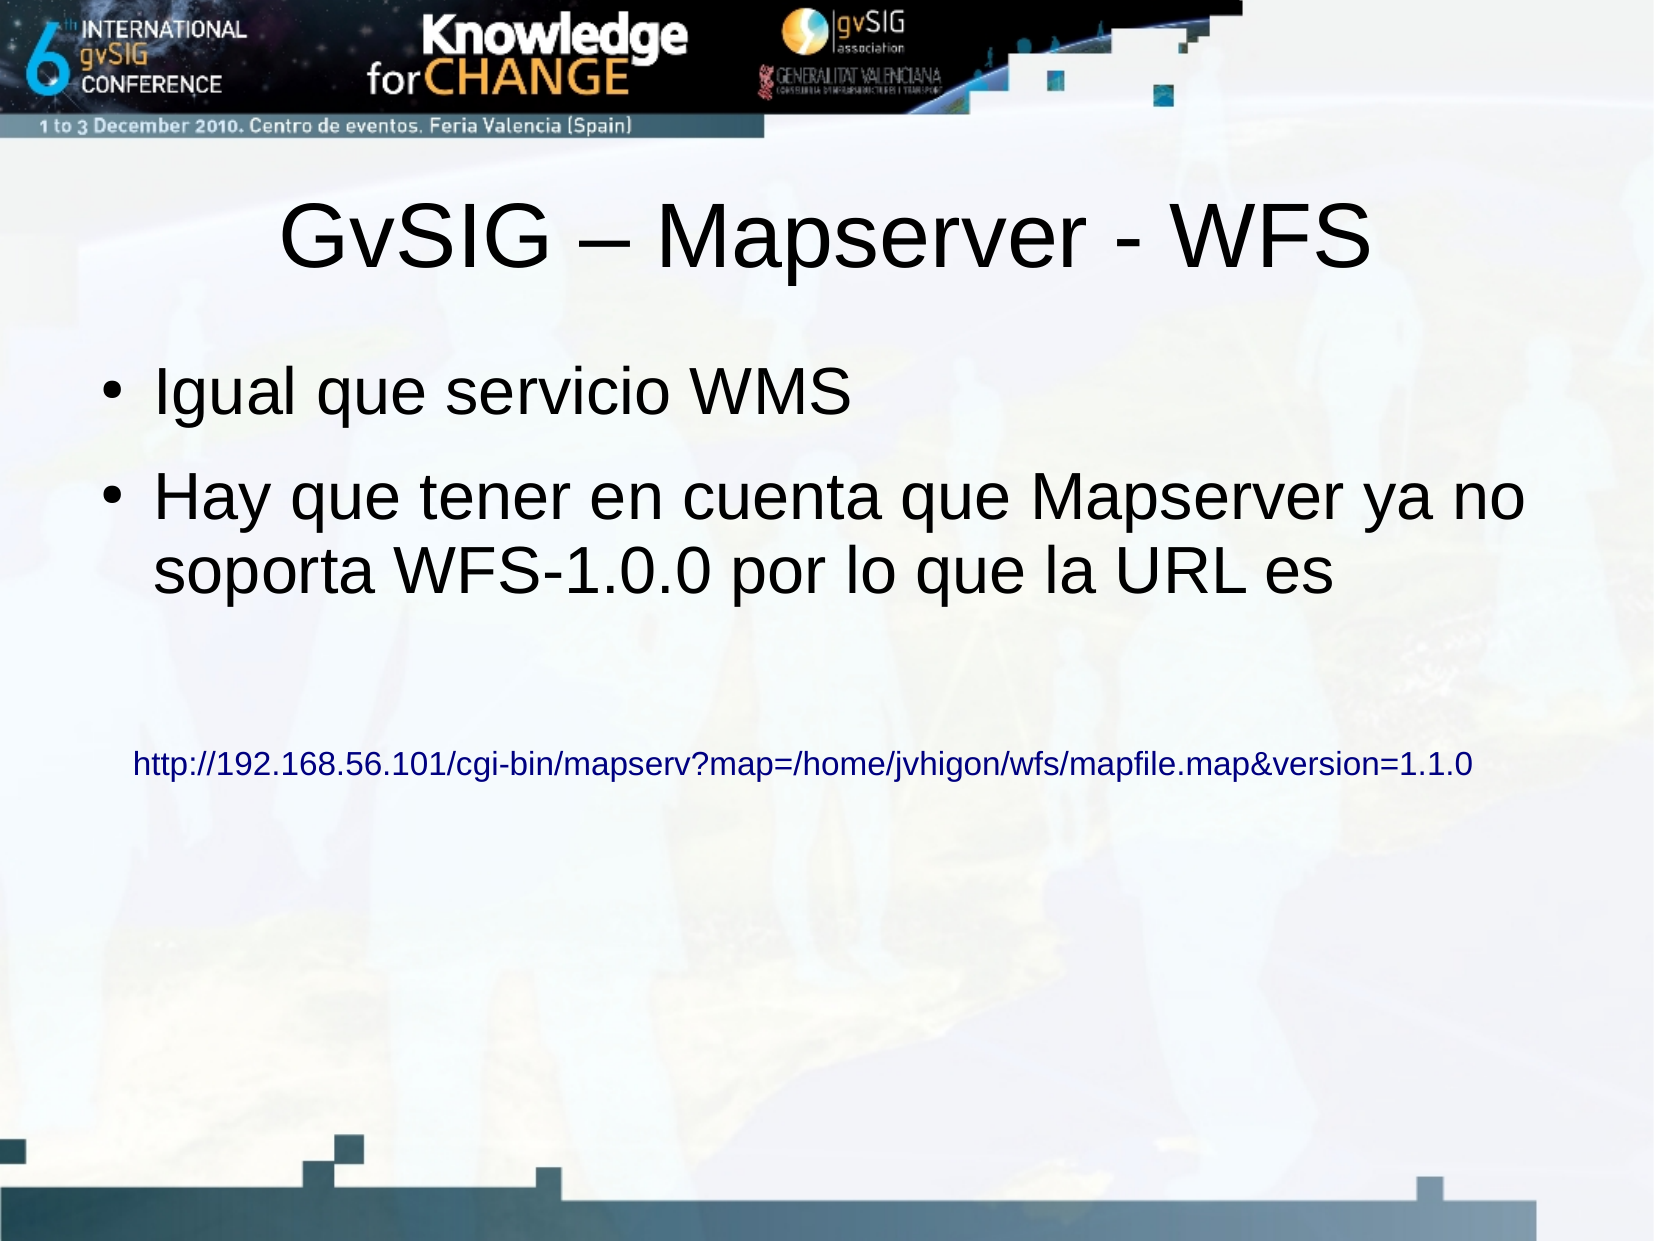

# GvSIG – Mapserver - WFS
Igual que servicio WMS
Hay que tener en cuenta que Mapserver ya no soporta WFS-1.0.0 por lo que la URL es
http://192.168.56.101/cgi-bin/mapserv?map=/home/jvhigon/wfs/mapfile.map&version=1.1.0